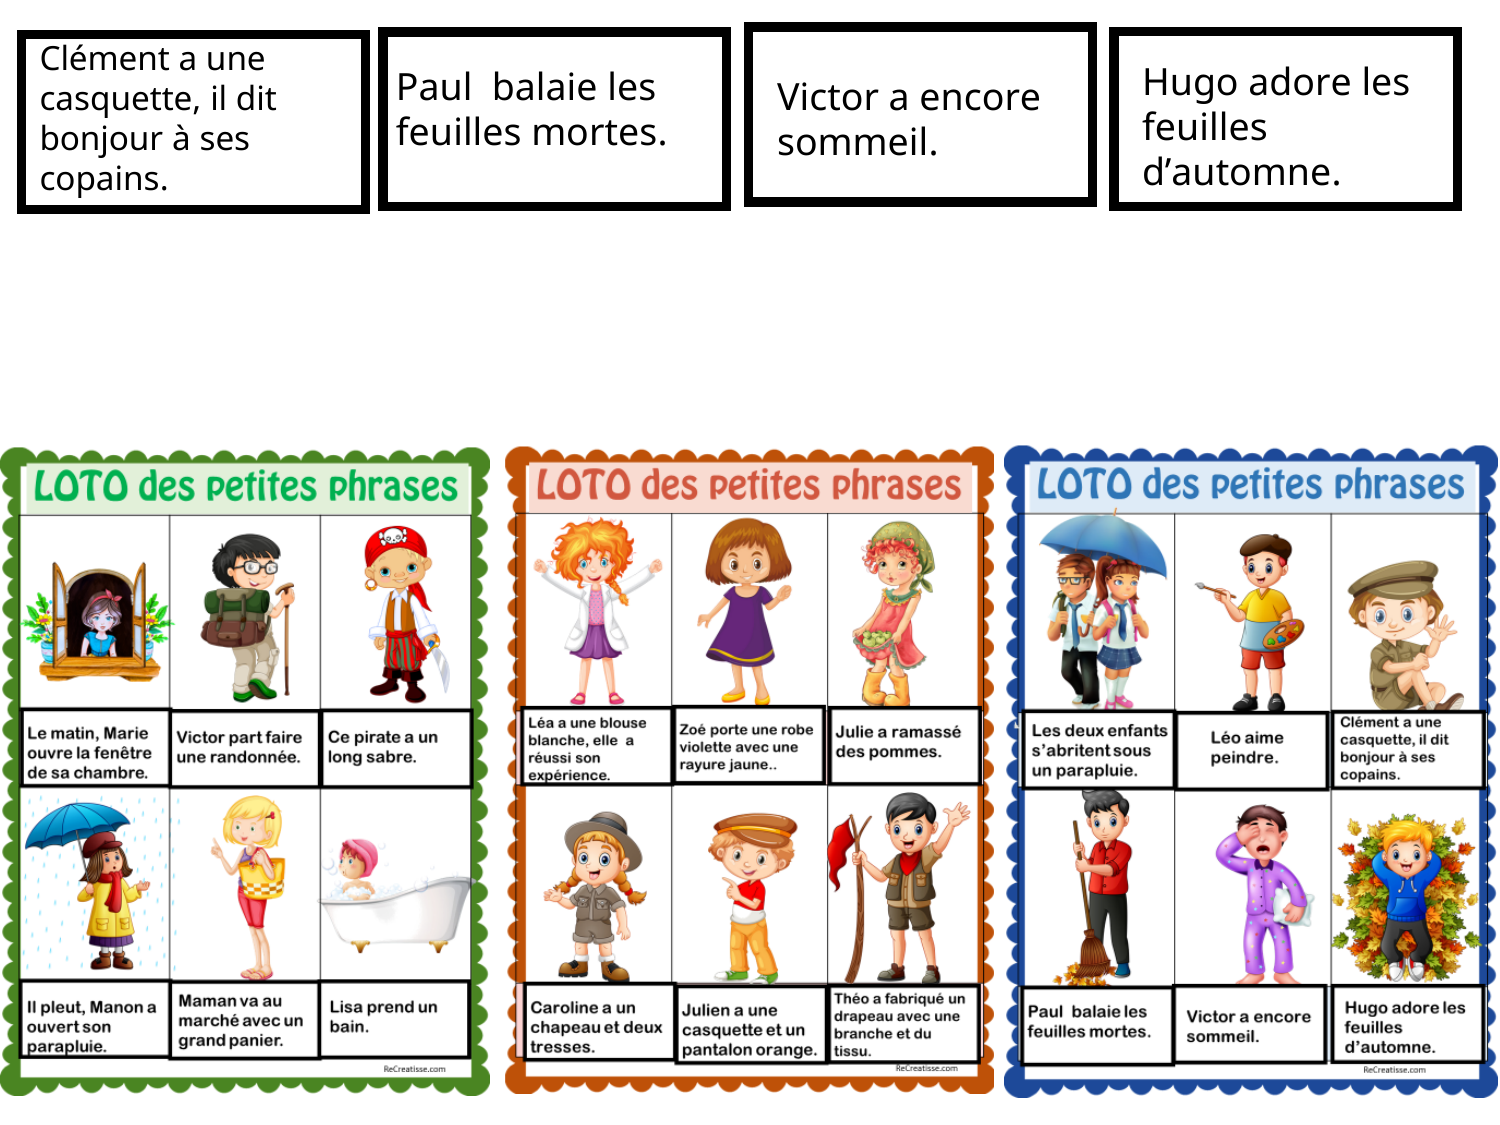

Clément a une casquette, il dit bonjour à ses copains.
Hugo adore les
feuilles d’automne.
Paul balaie les feuilles mortes.
Victor a encore sommeil.